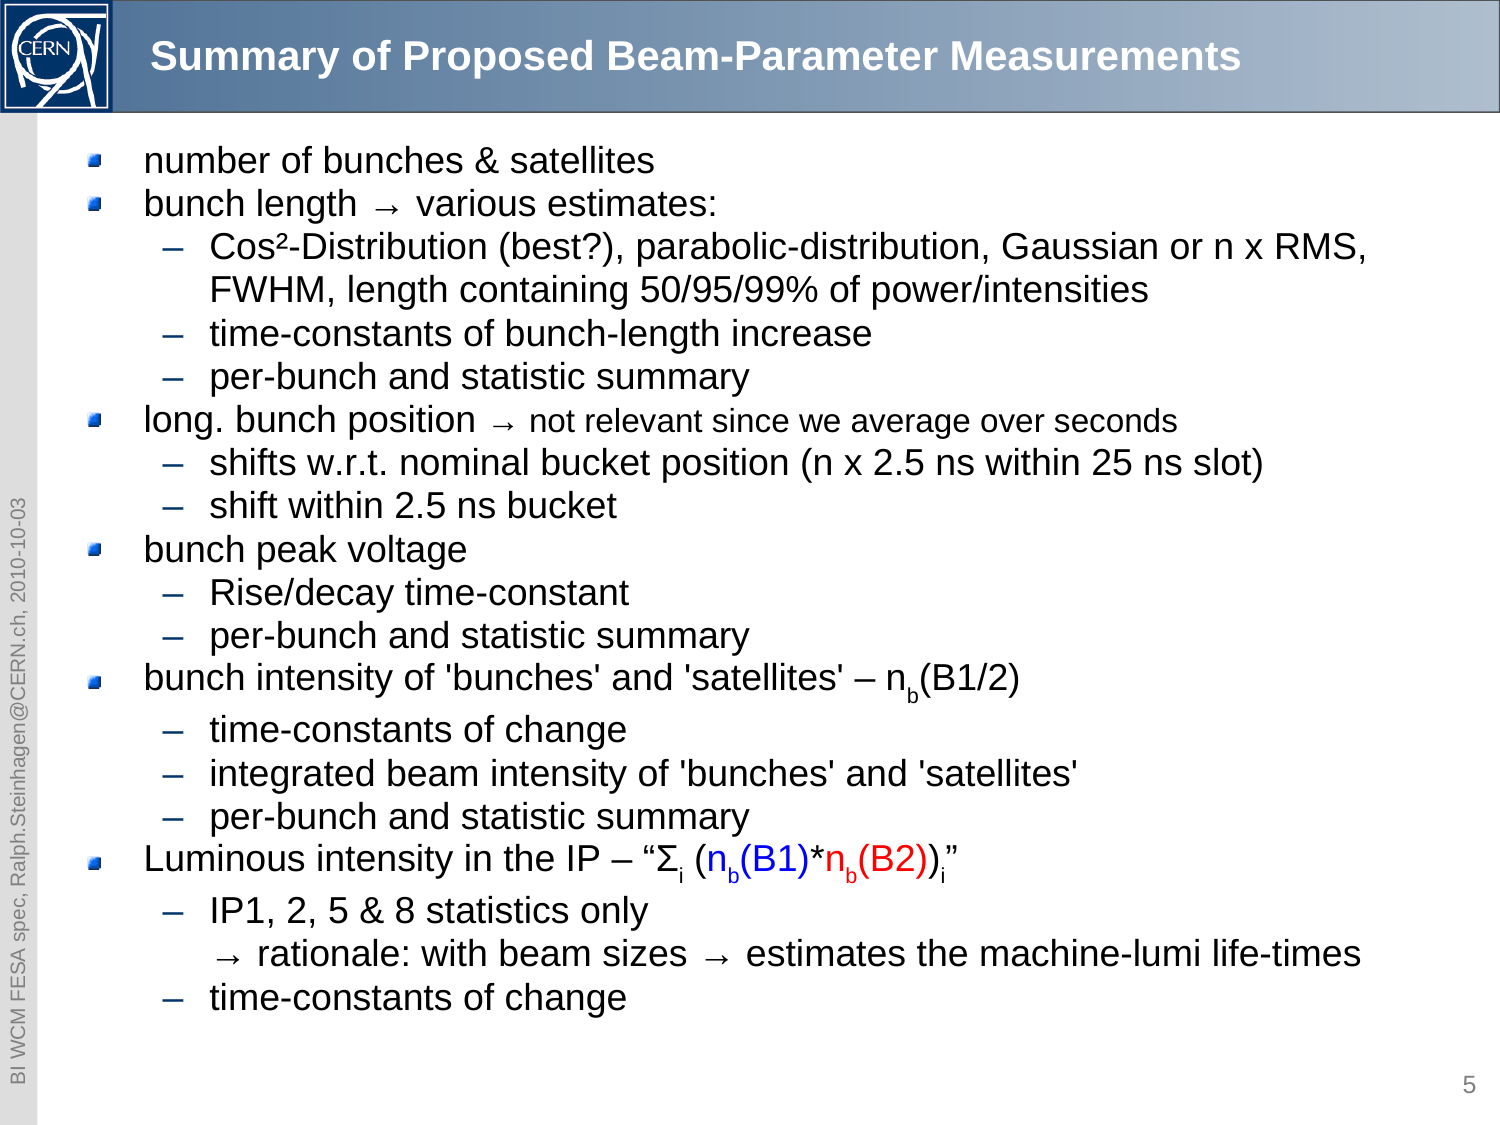

# Summary of Proposed Beam-Parameter Measurements
number of bunches & satellites
bunch length → various estimates:
Cos²-Distribution (best?), parabolic-distribution, Gaussian or n x RMS, FWHM, length containing 50/95/99% of power/intensities
time-constants of bunch-length increase
per-bunch and statistic summary
long. bunch position → not relevant since we average over seconds
shifts w.r.t. nominal bucket position (n x 2.5 ns within 25 ns slot)
shift within 2.5 ns bucket
bunch peak voltage
Rise/decay time-constant
per-bunch and statistic summary
bunch intensity of 'bunches' and 'satellites' – nb(B1/2)
time-constants of change
integrated beam intensity of 'bunches' and 'satellites'
per-bunch and statistic summary
Luminous intensity in the IP – “Σi (nb(B1)*nb(B2))i”
IP1, 2, 5 & 8 statistics only 				 		→ rationale: with beam sizes → estimates the machine-lumi life-times
time-constants of change